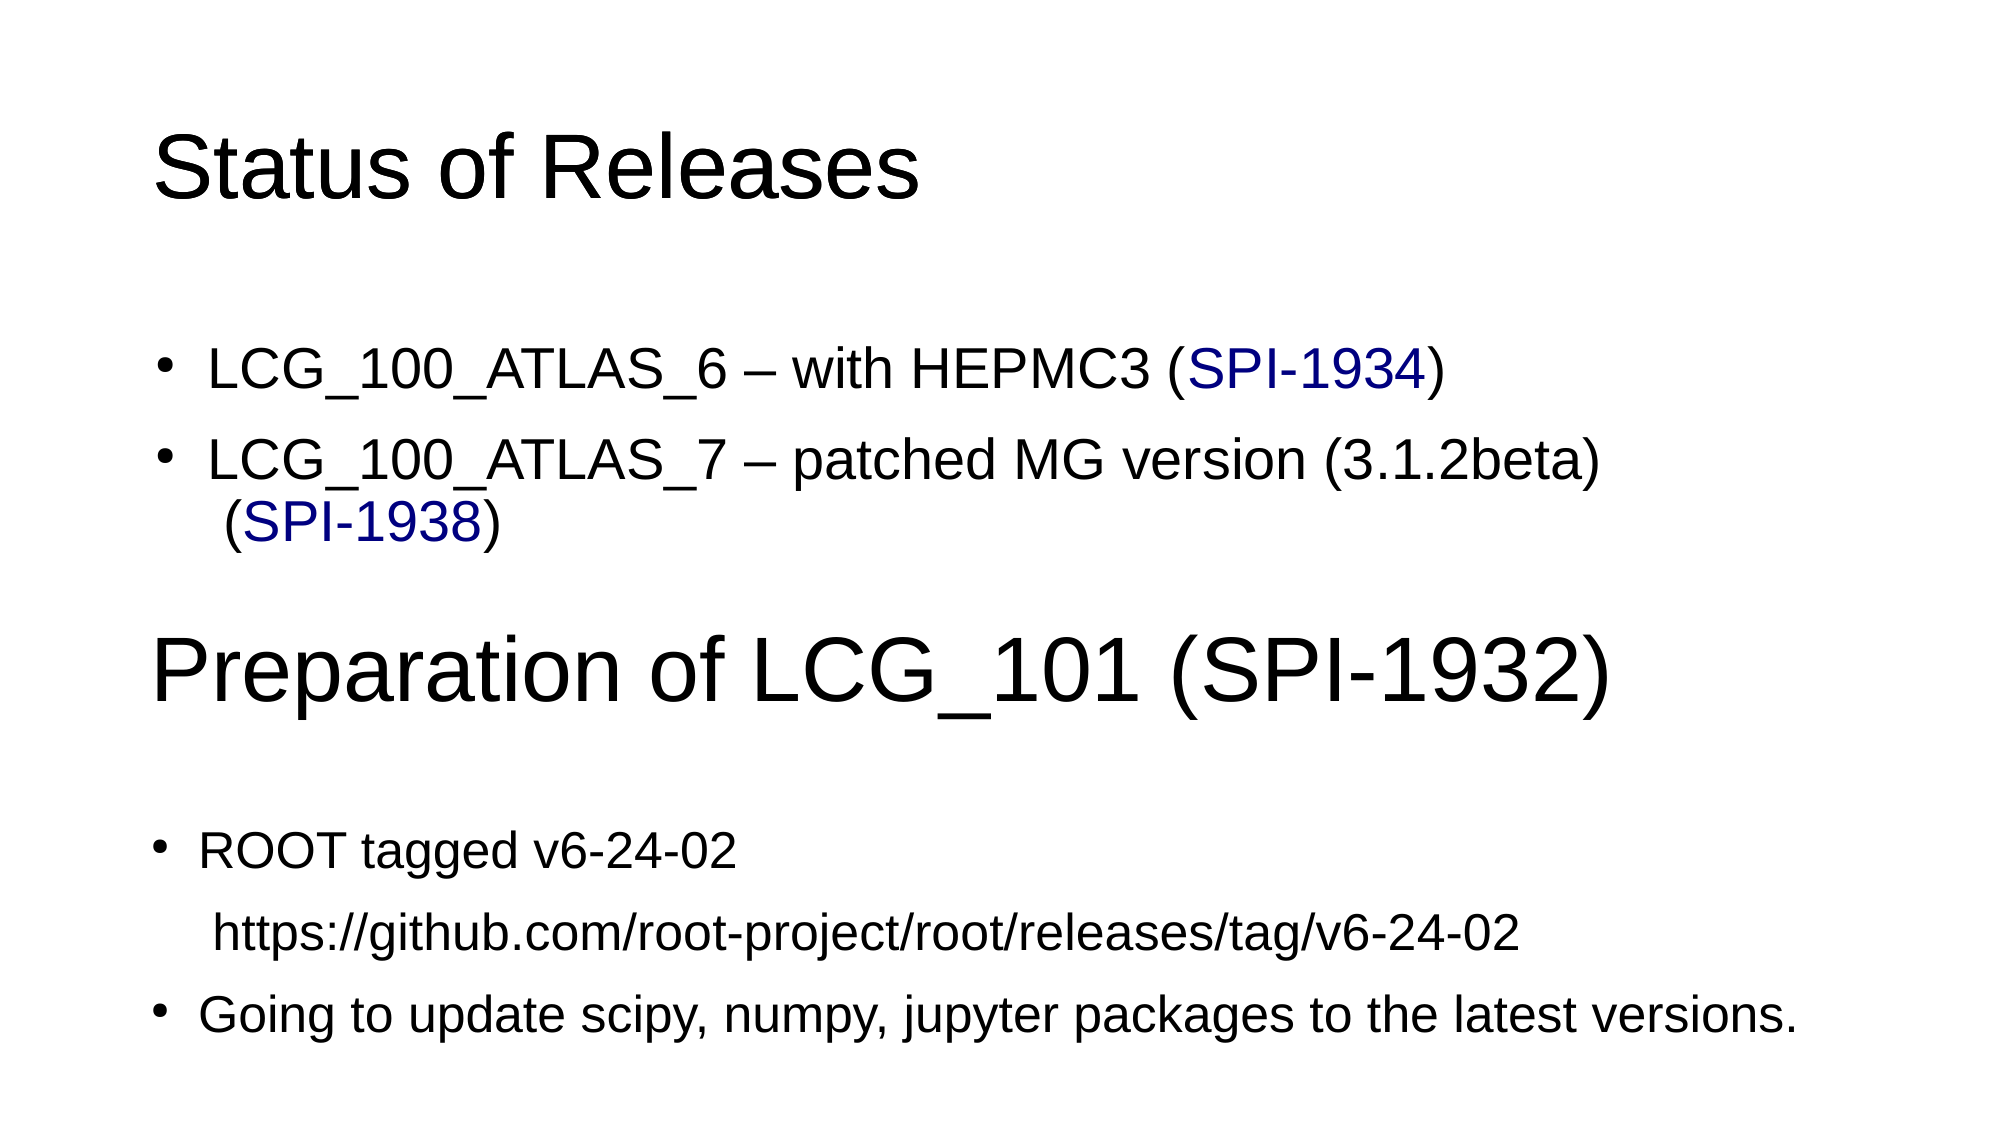

# Status of Releases
Status of Releases
LCG_100_ATLAS_6 – with HEPMC3 (SPI-1934)
LCG_100_ATLAS_7 – patched MG version (3.1.2beta)
 (SPI-1938)
Preparation of LCG_101 (SPI-1932)
ROOT tagged v6-24-02
 https://github.com/root-project/root/releases/tag/v6-24-02
Going to update scipy, numpy, jupyter packages to the latest versions.